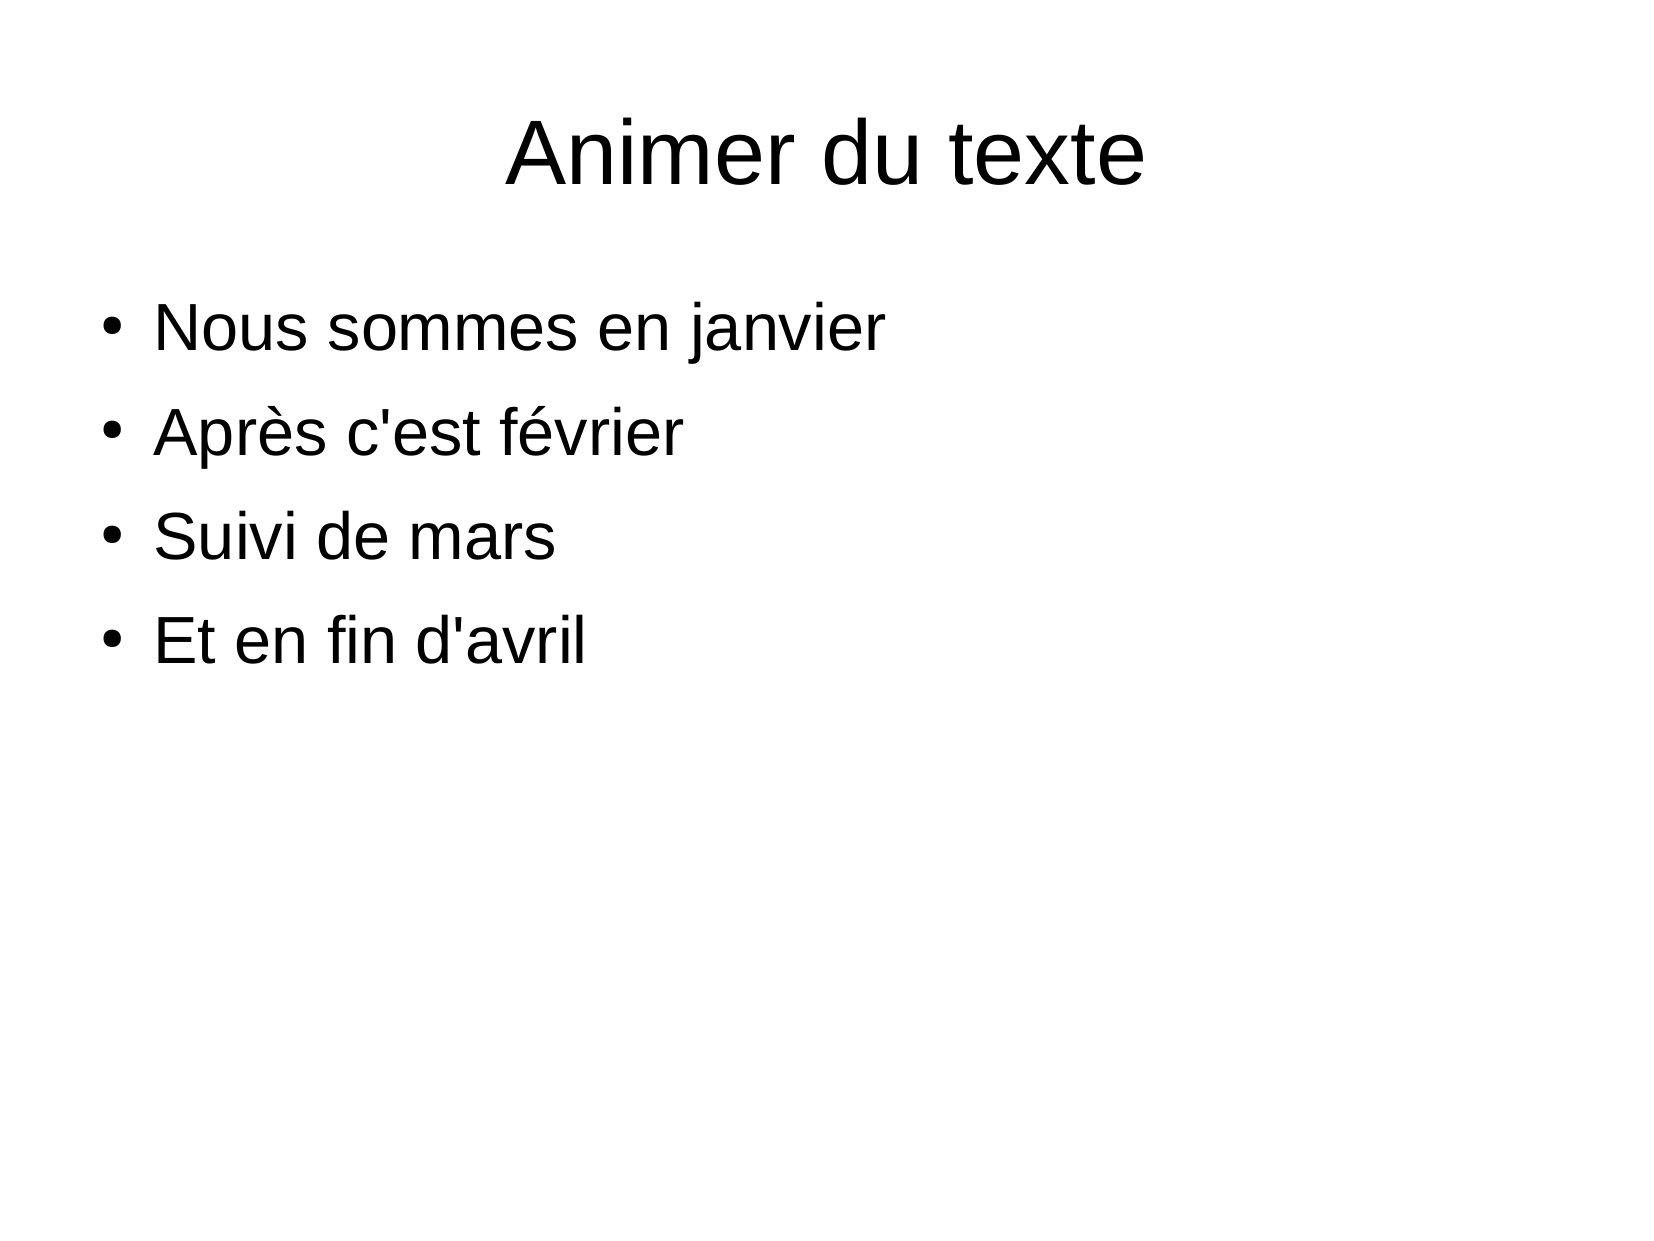

# Animer du texte
Nous sommes en janvier
Après c'est février
Suivi de mars
Et en fin d'avril